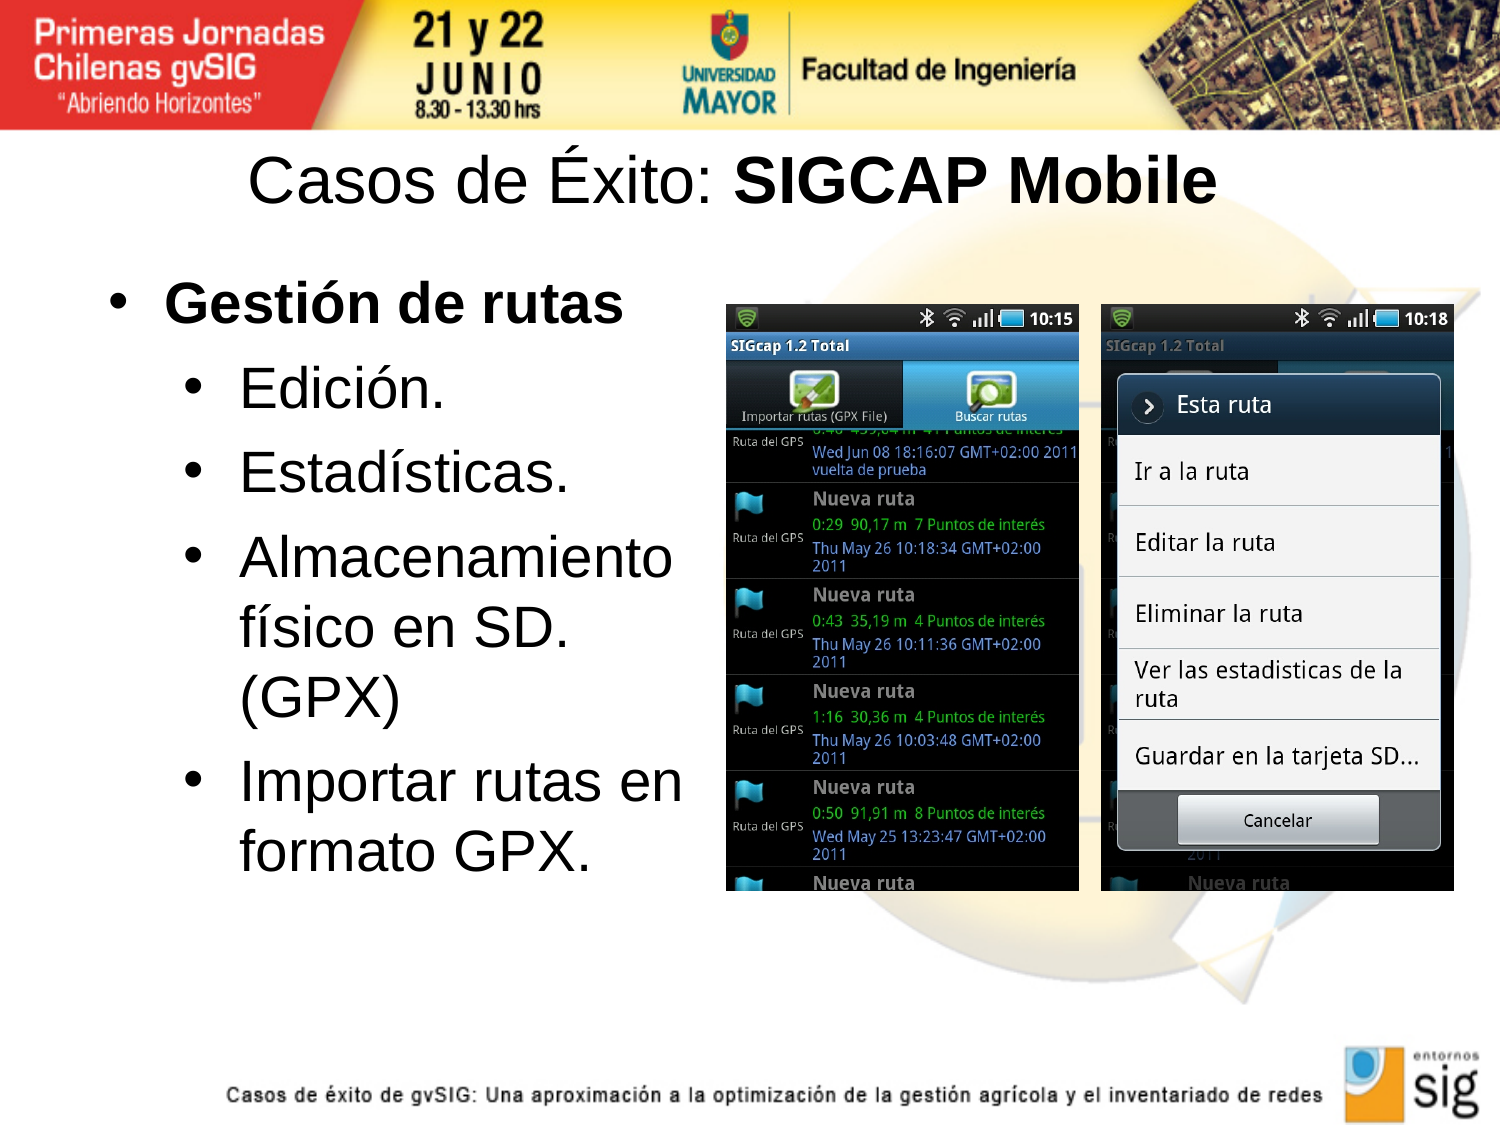

# Casos de Éxito: SIGCAP Mobile
Gestión de rutas
Edición.
Estadísticas.
Almacenamiento físico en SD. (GPX)
Importar rutas en formato GPX.